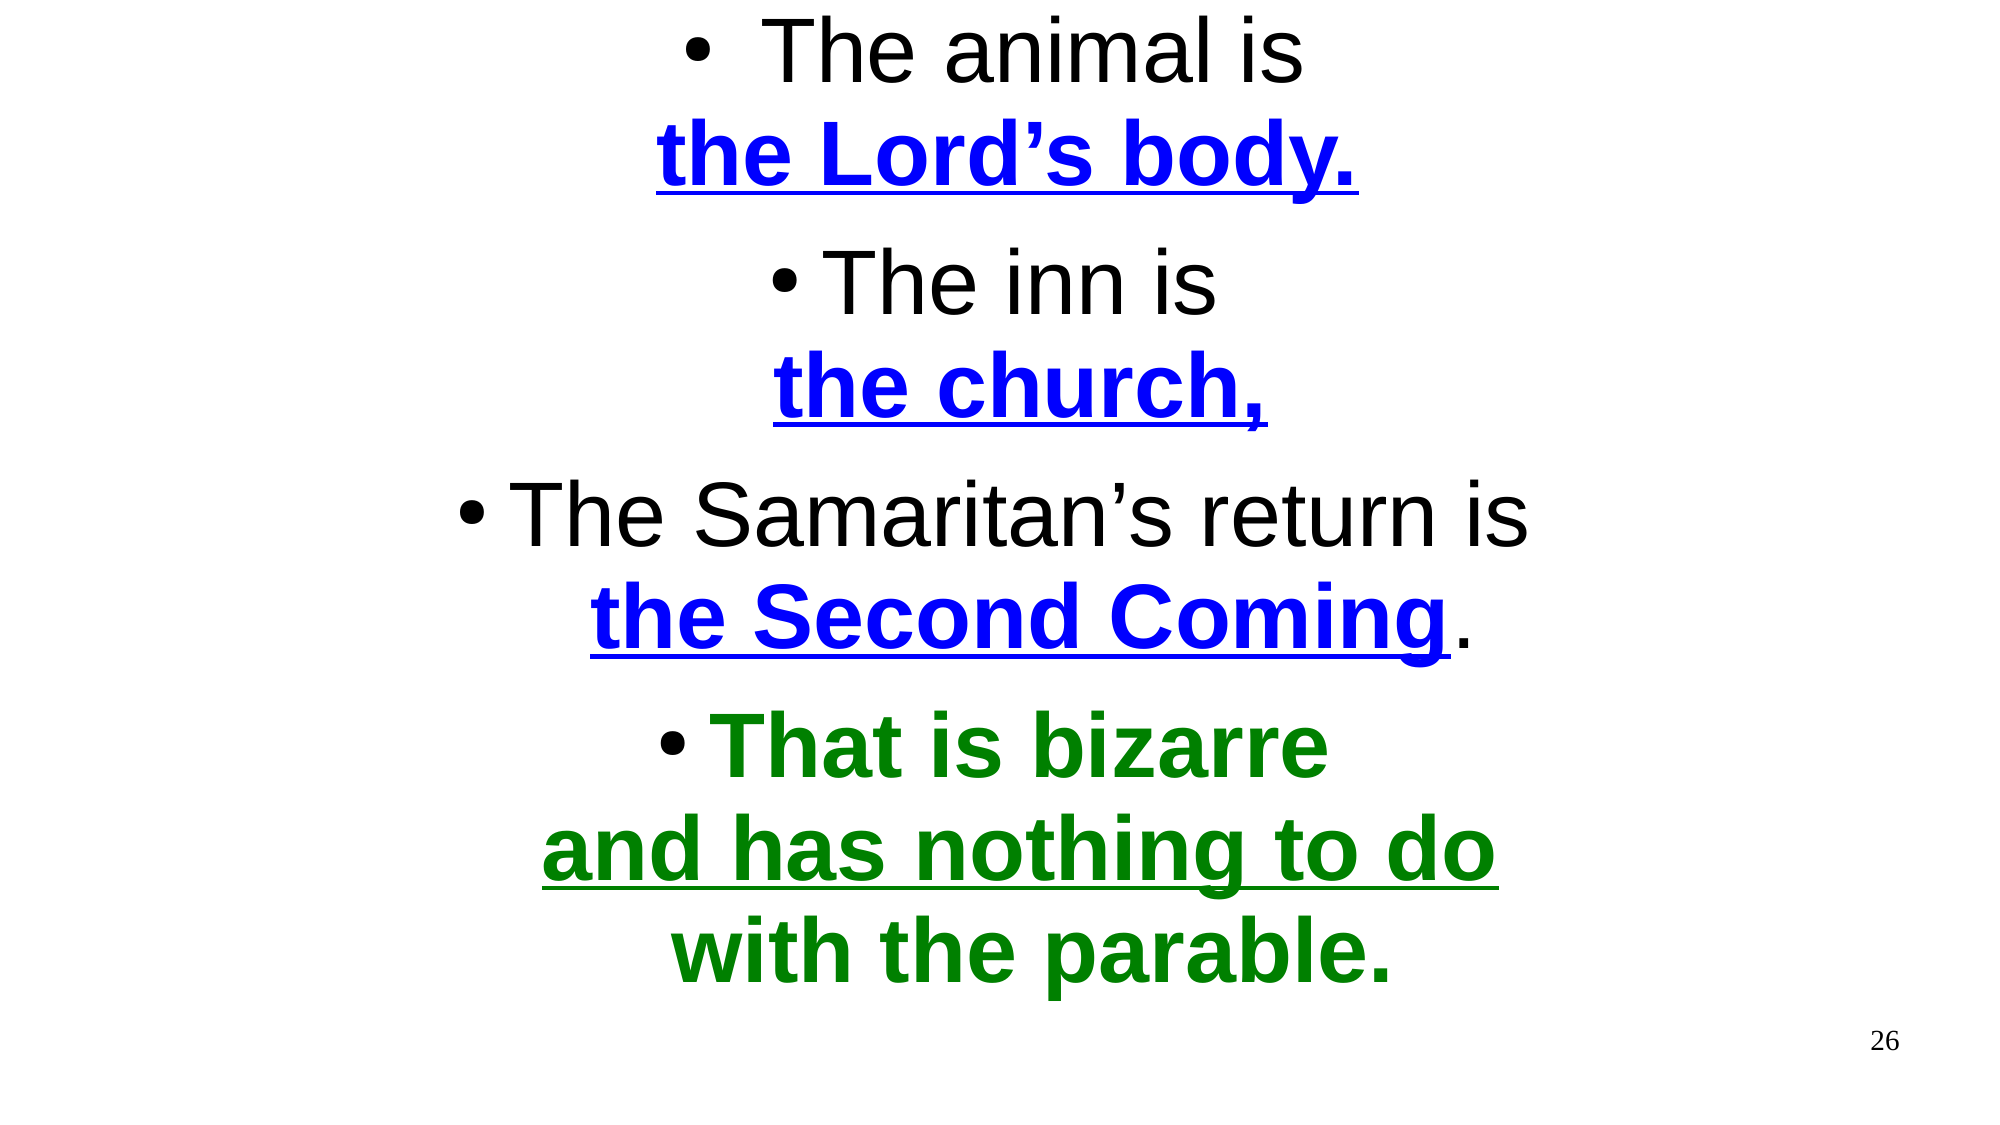

# The animal is the Lord’s body.
The inn is
the church,
The Samaritan’s return is
the Second Coming.
That is bizarre
and has nothing to do
with the parable.
26